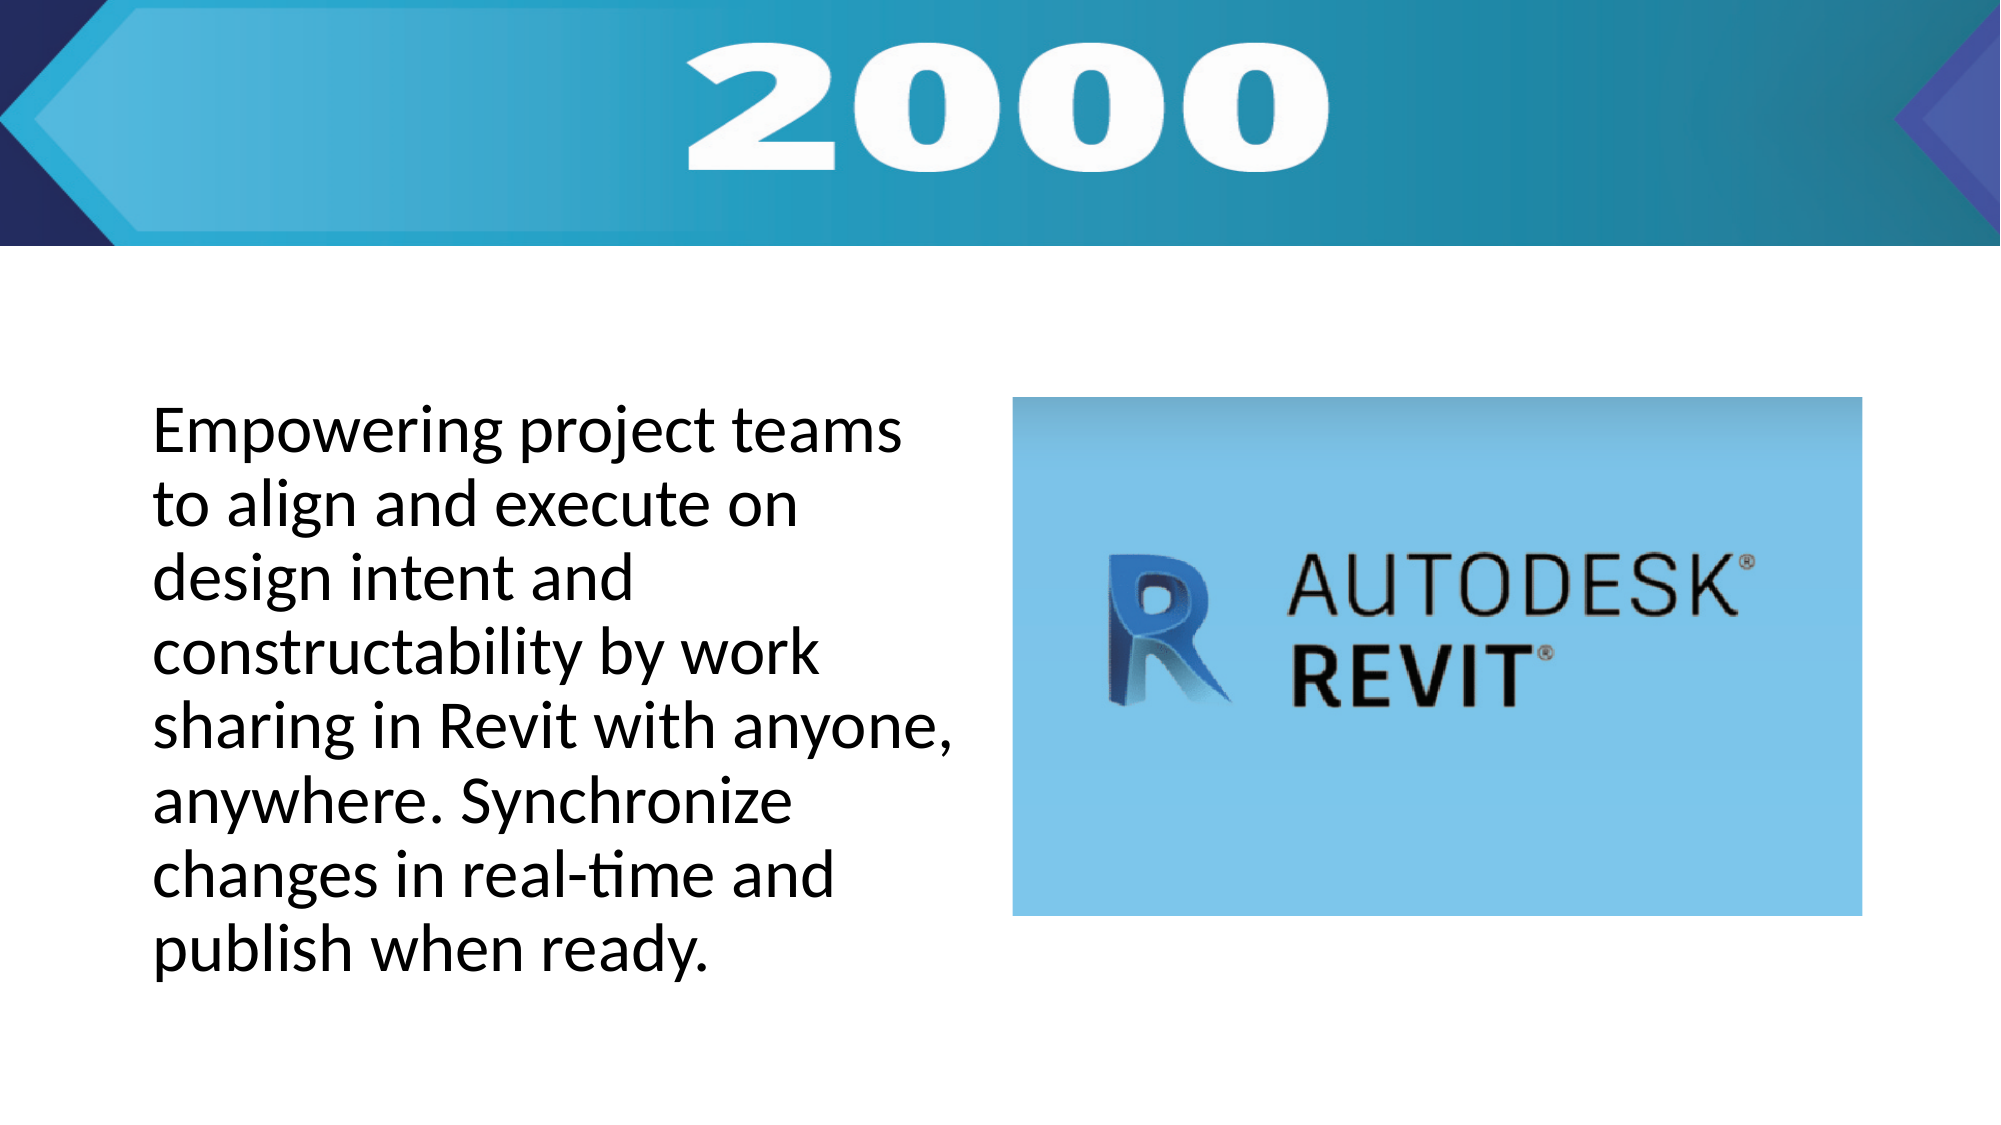

# Empowering project teams to align and execute on design intent and constructability by work sharing in Revit with anyone, anywhere. Synchronize changes in real-time and publish when ready.